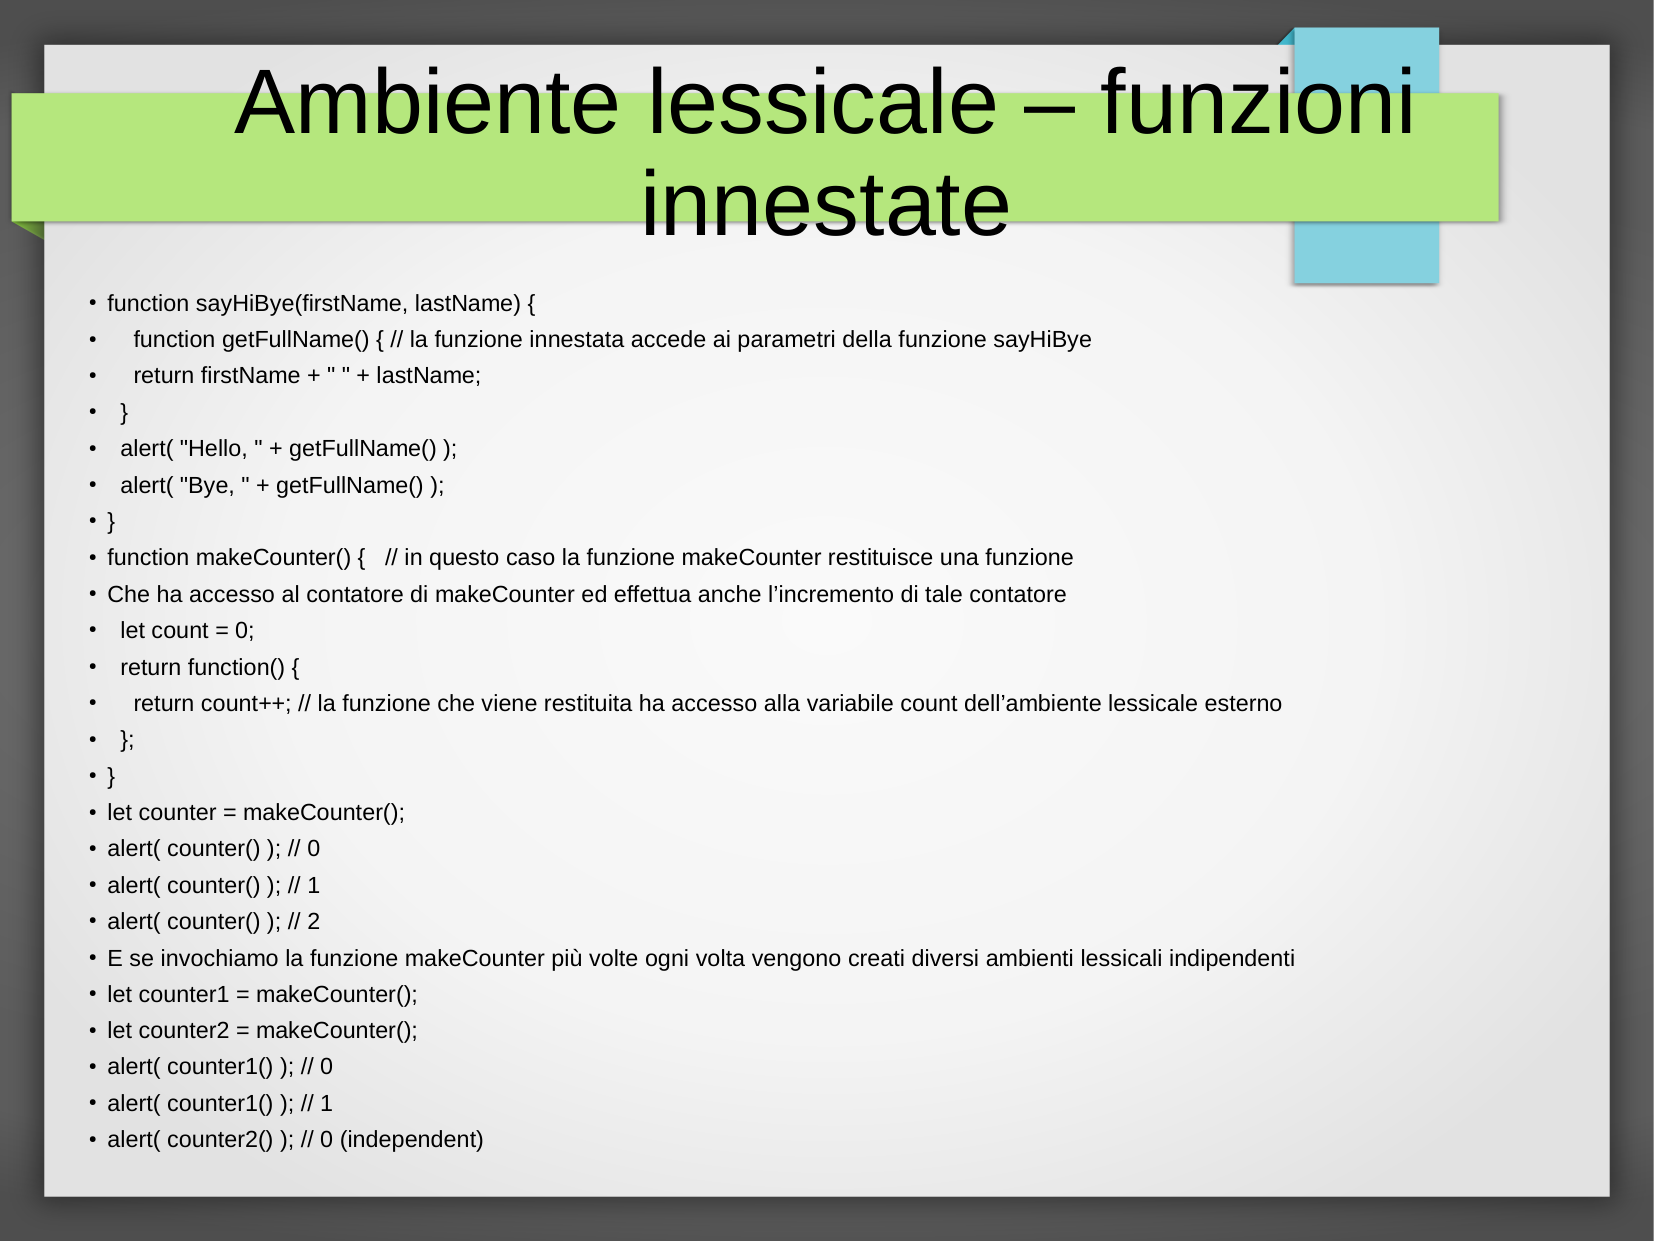

# Ambiente lessicale – funzioni innestate
function sayHiBye(firstName, lastName) {
 function getFullName() { // la funzione innestata accede ai parametri della funzione sayHiBye
 return firstName + " " + lastName;
 }
 alert( "Hello, " + getFullName() );
 alert( "Bye, " + getFullName() );
}
function makeCounter() { // in questo caso la funzione makeCounter restituisce una funzione
Che ha accesso al contatore di makeCounter ed effettua anche l’incremento di tale contatore
 let count = 0;
 return function() {
 return count++; // la funzione che viene restituita ha accesso alla variabile count dell’ambiente lessicale esterno
 };
}
let counter = makeCounter();
alert( counter() ); // 0
alert( counter() ); // 1
alert( counter() ); // 2
E se invochiamo la funzione makeCounter più volte ogni volta vengono creati diversi ambienti lessicali indipendenti
let counter1 = makeCounter();
let counter2 = makeCounter();
alert( counter1() ); // 0
alert( counter1() ); // 1
alert( counter2() ); // 0 (independent)